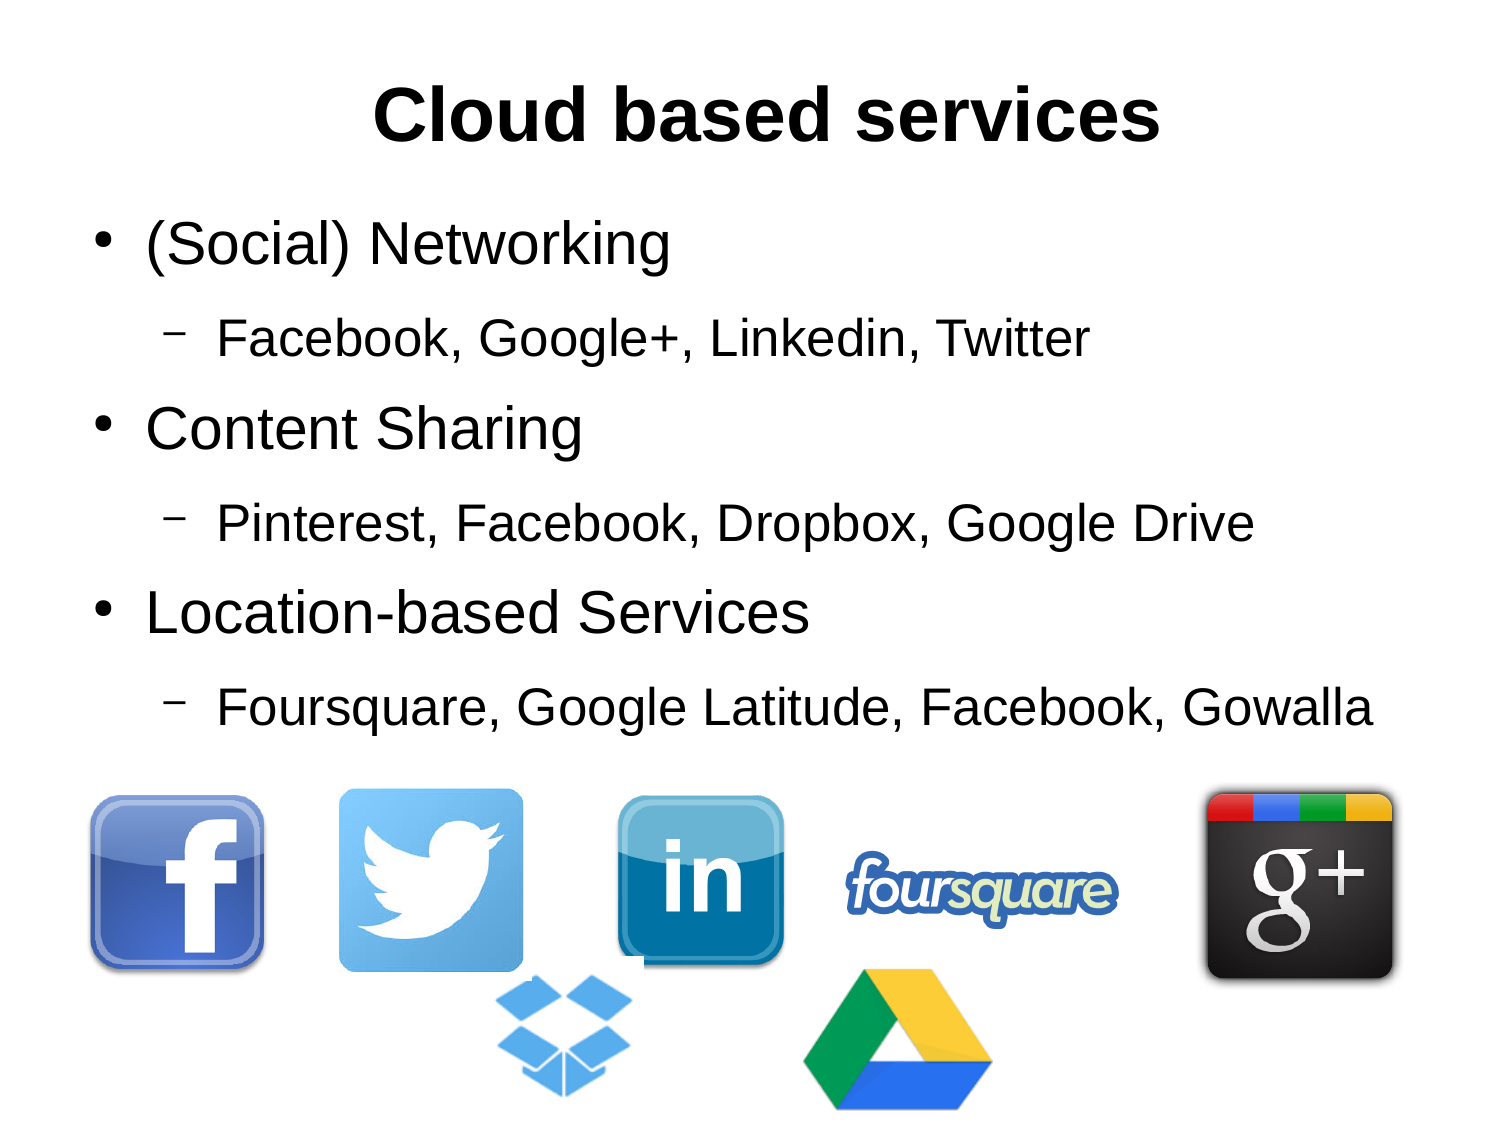

# Cloud based services
(Social) Networking
Facebook, Google+, Linkedin, Twitter
Content Sharing
Pinterest, Facebook, Dropbox, Google Drive
Location-based Services
Foursquare, Google Latitude, Facebook, Gowalla